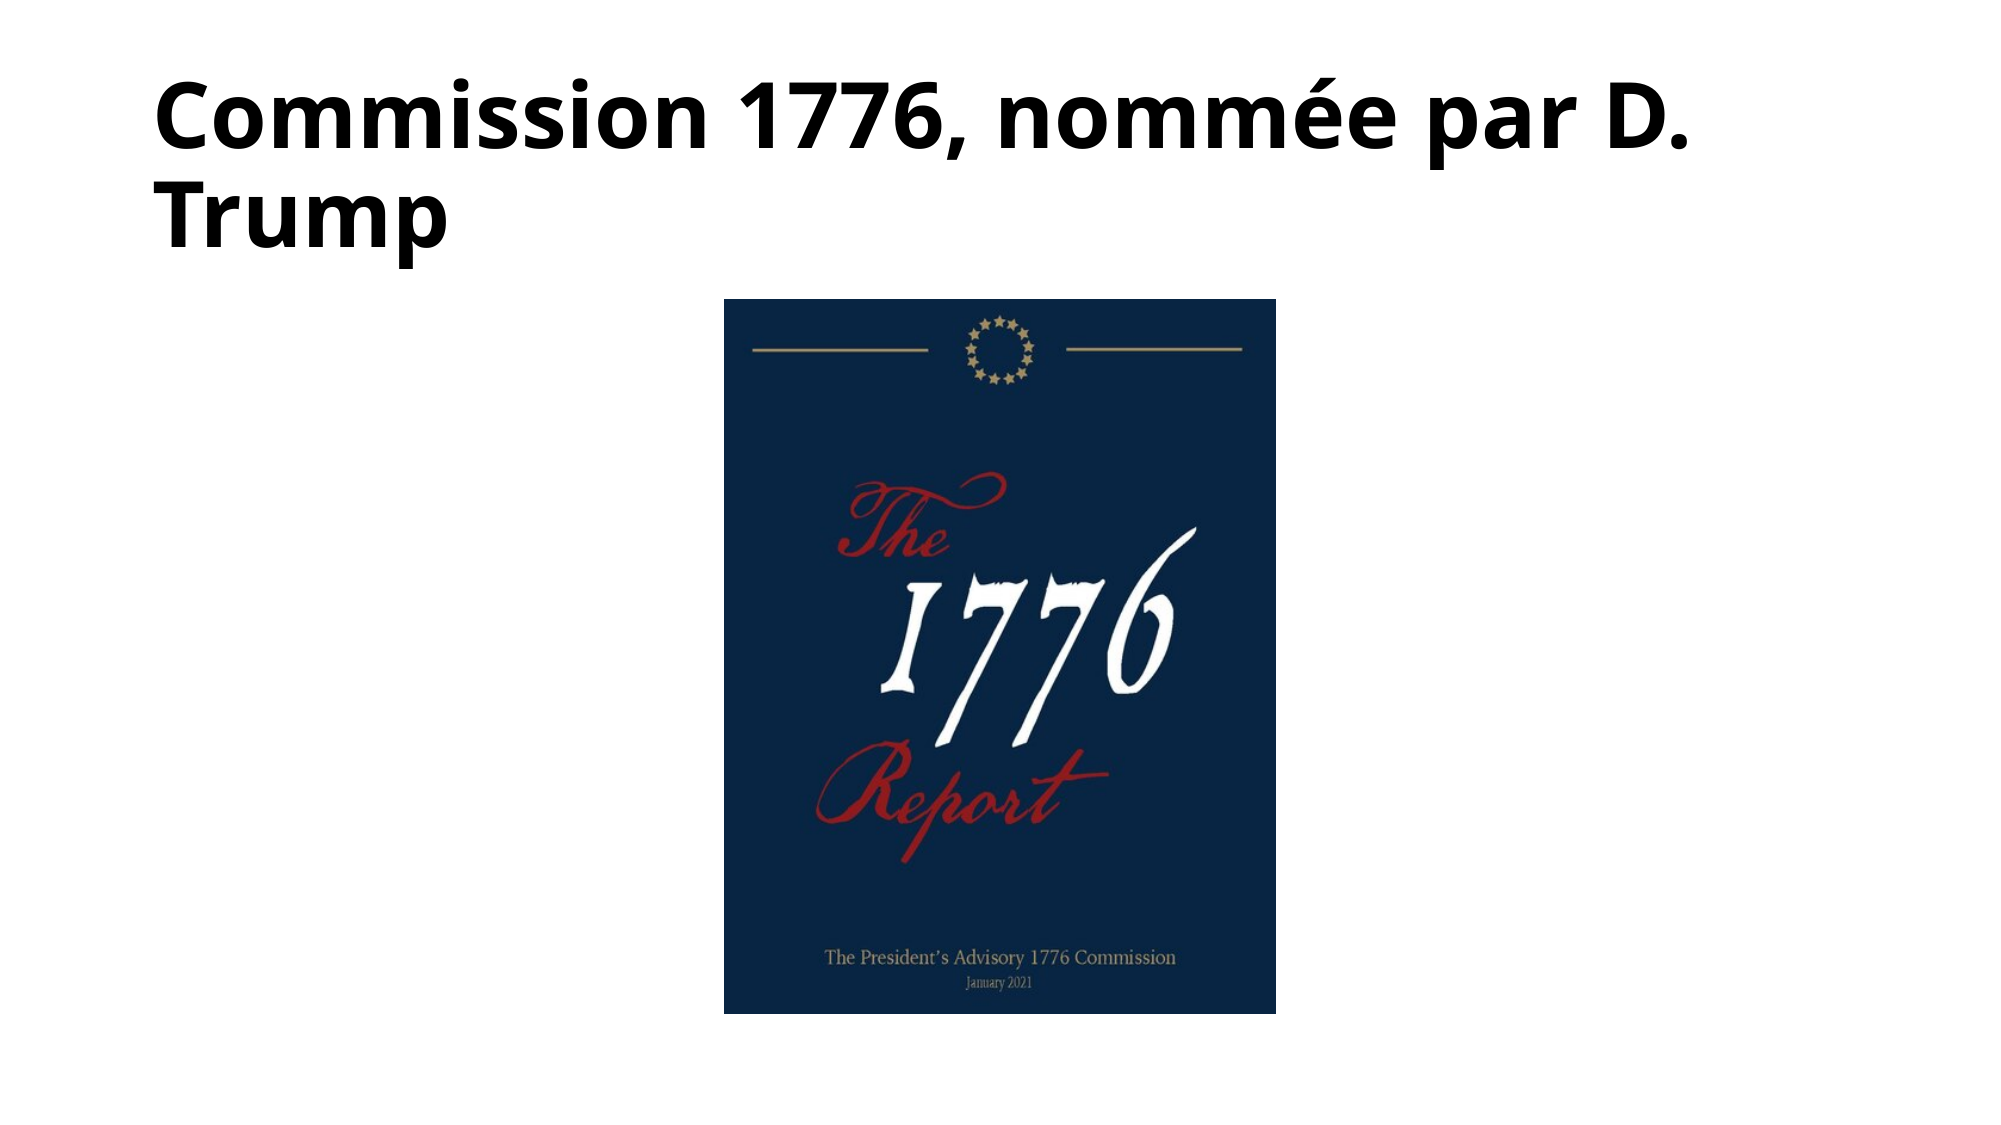

# Commission 1776, nommée par D. Trump